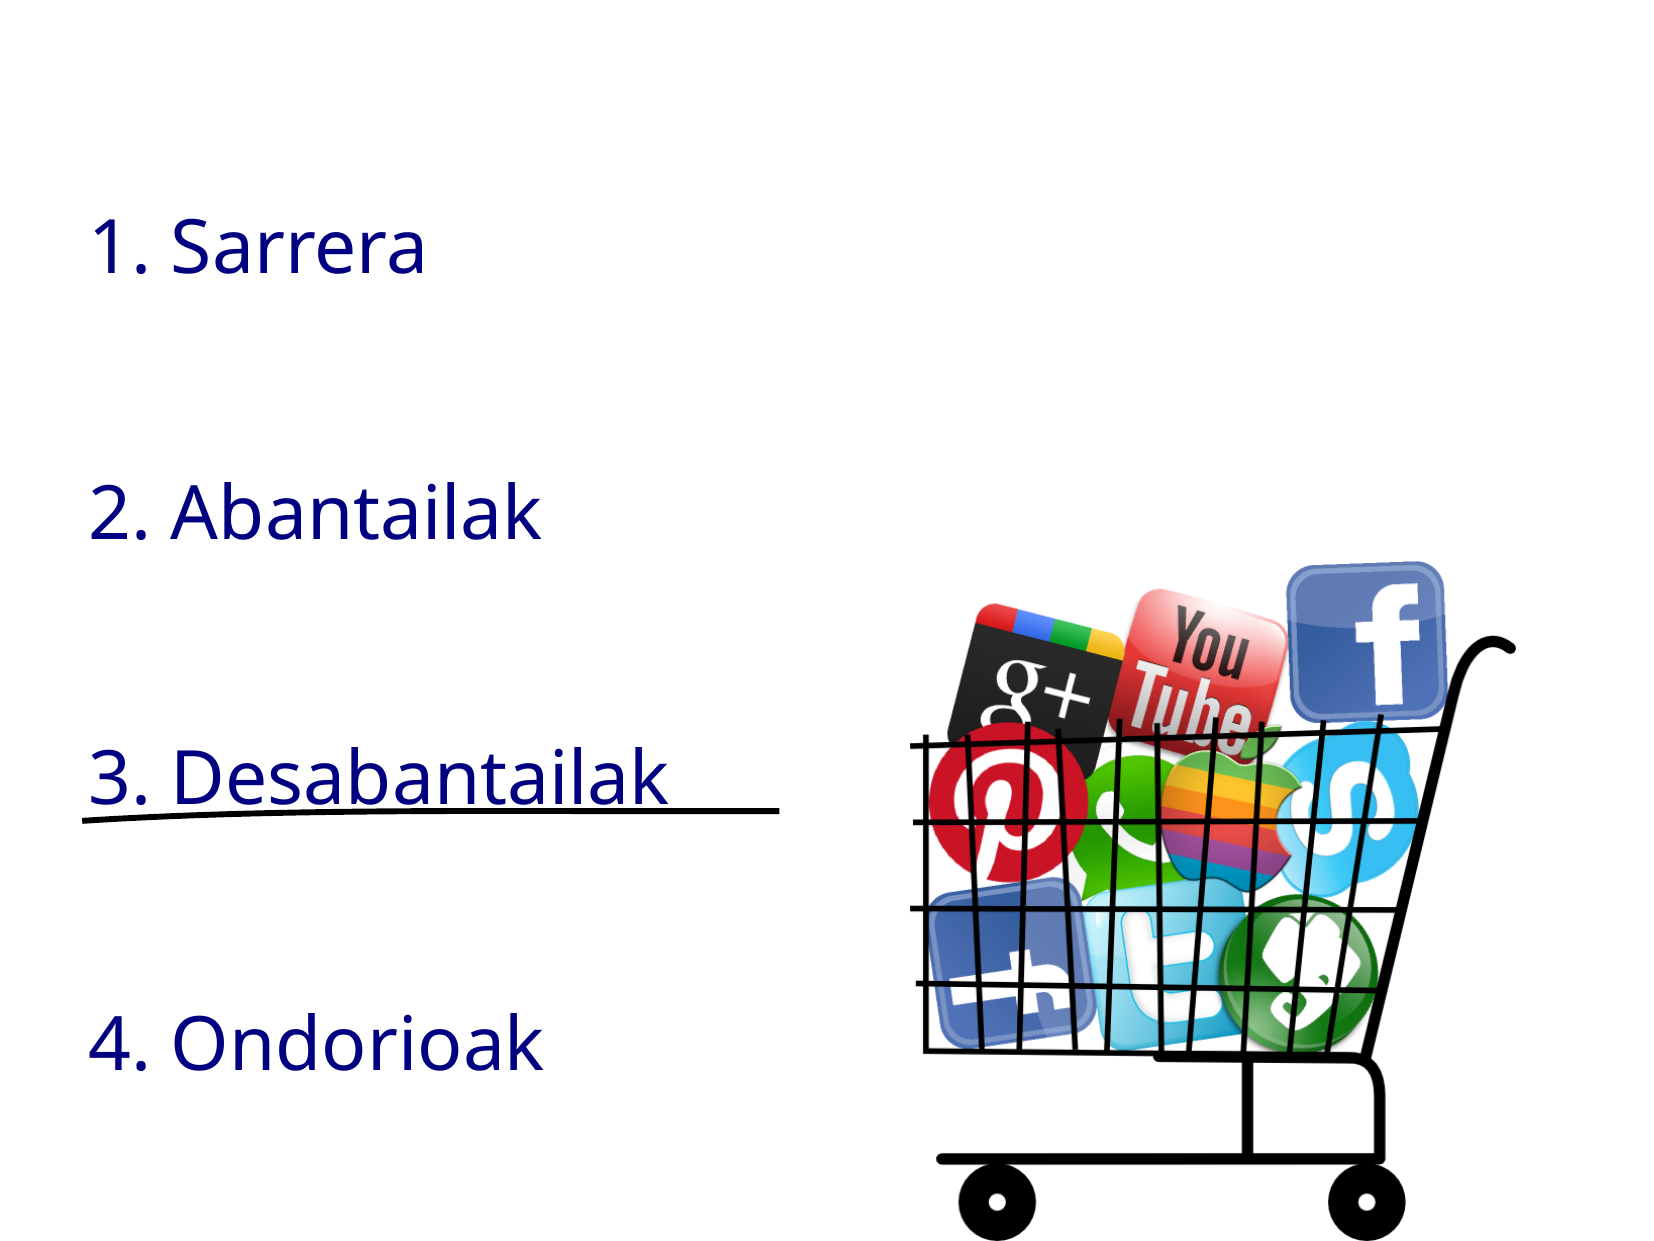

# 1. Sarrera 2. Abantailak 3. Desabantailak 4. Ondorioak